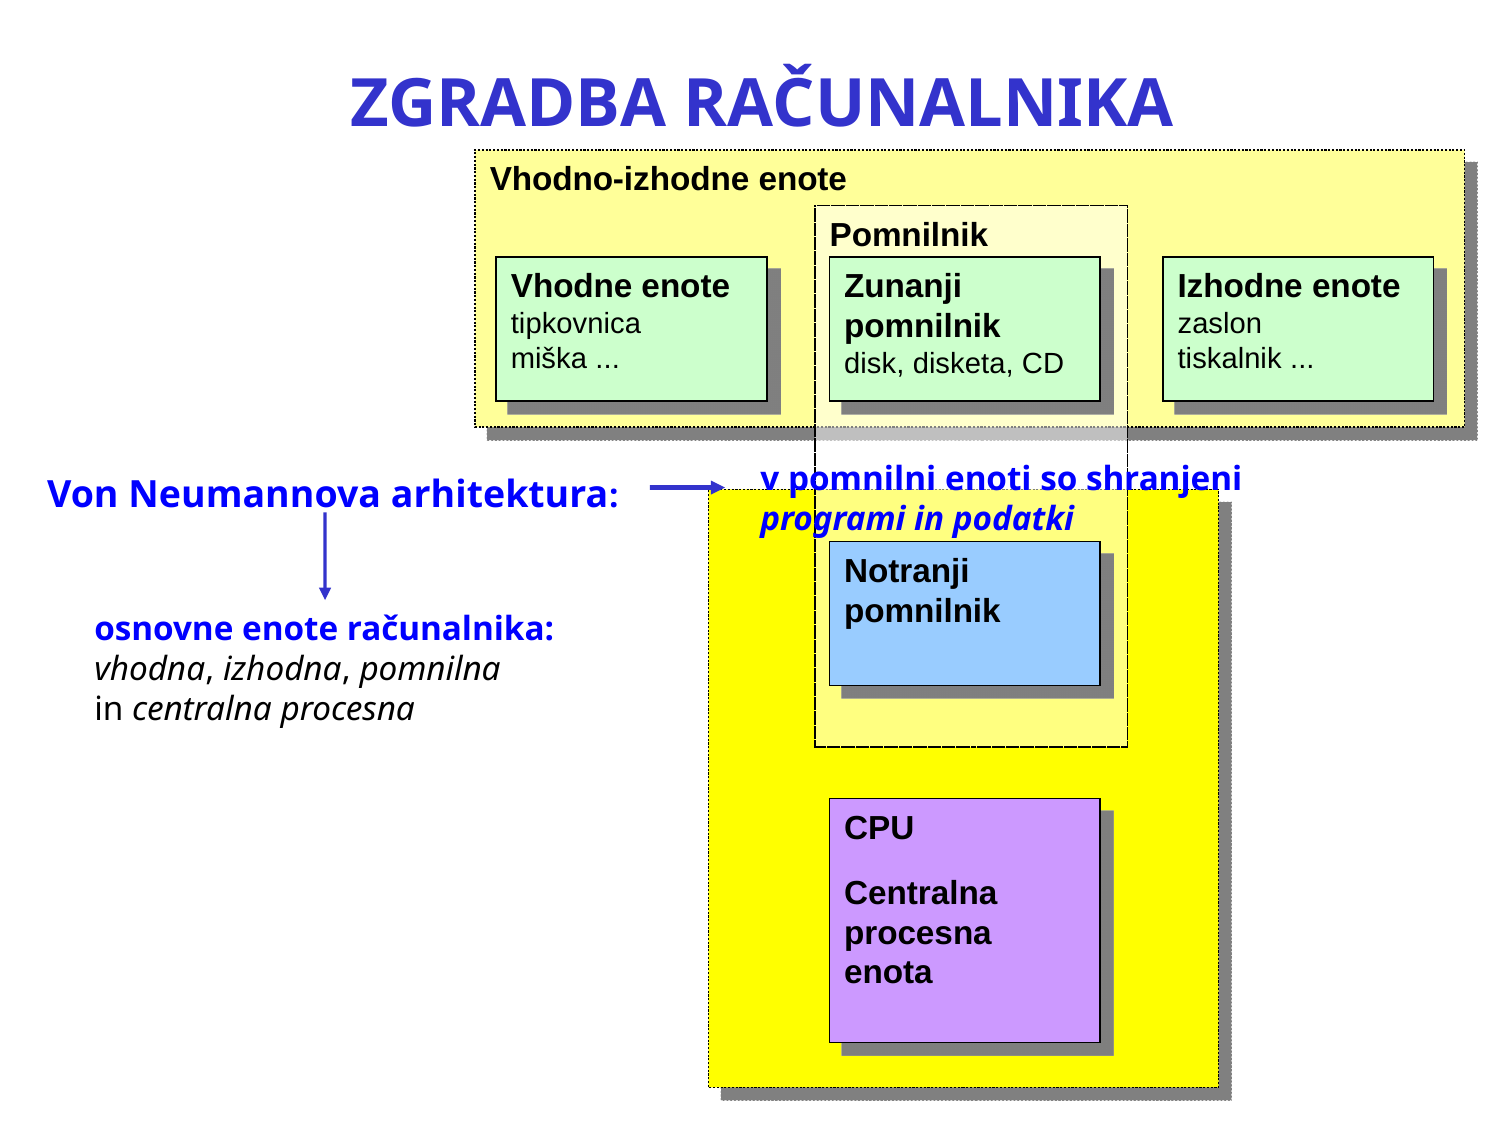

# ZGRADBA RAČUNALNIKA
Vhodno-izhodne enote
Pomnilnik
Vhodne enote
tipkovnica
miška ...
Zunanji pomnilnik
disk, disketa, CD
Izhodne enote
zaslon
tiskalnik ...
Notranji pomnilnik
CPU
Centralna procesna enota
v pomnilni enoti so shranjeni
programi in podatki
Von Neumannova arhitektura:
osnovne enote računalnika:
vhodna, izhodna, pomnilna
in centralna procesna